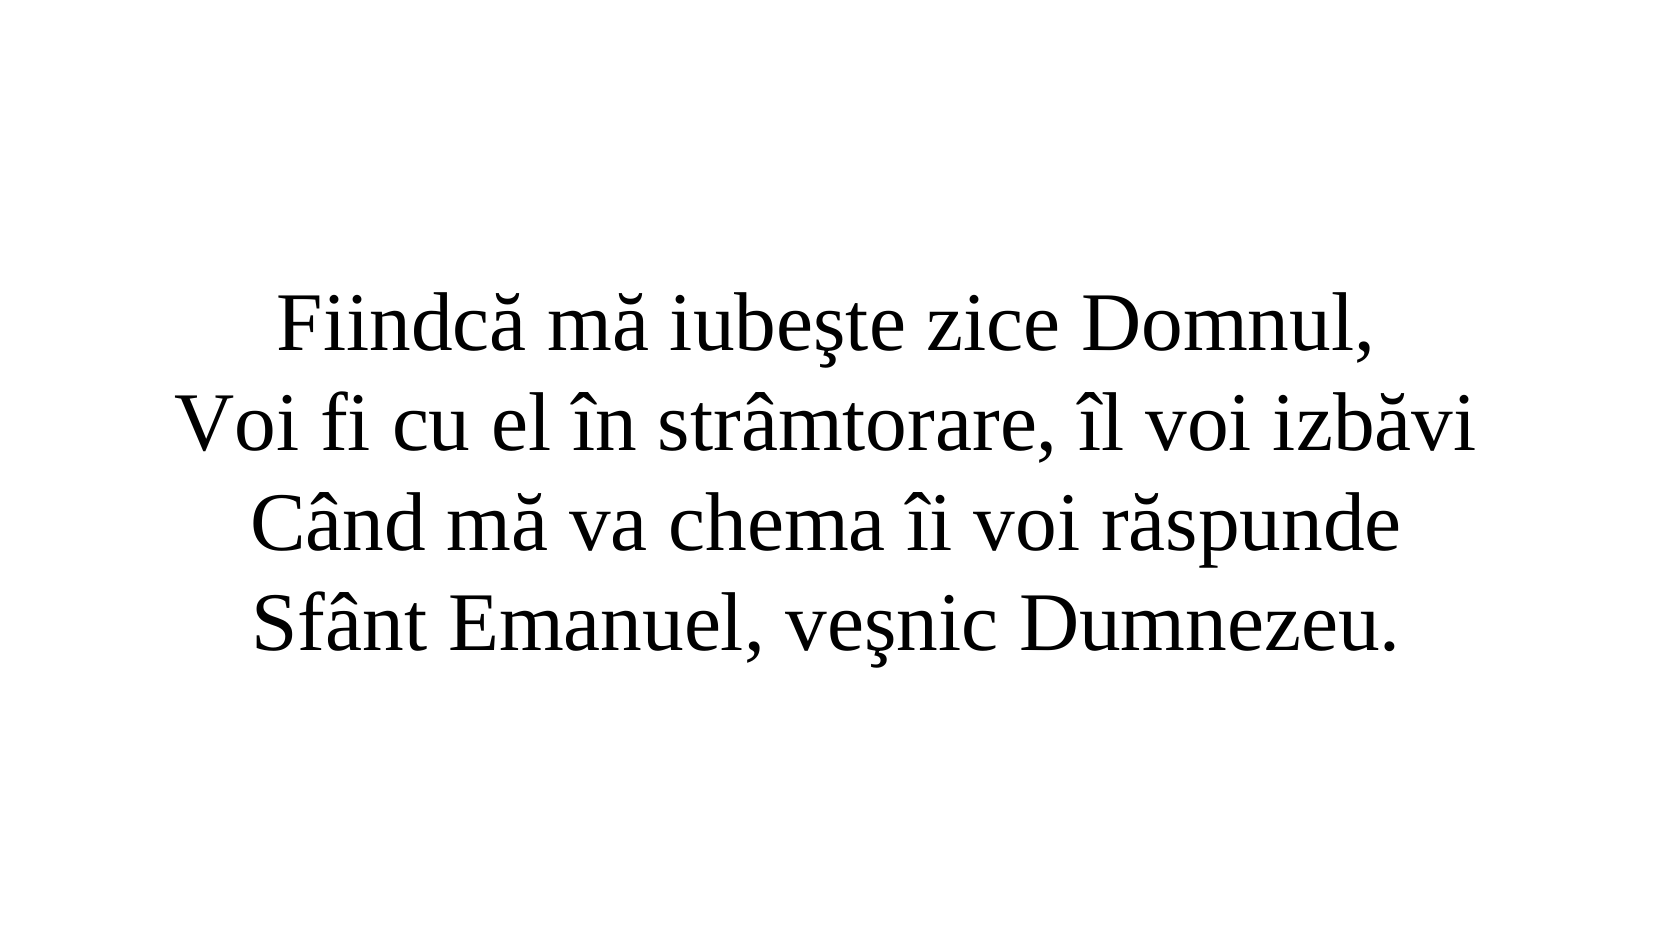

# Fiindcă mă iubeşte zice Domnul,
Voi fi cu el în strâmtorare, îl voi izbăvi
Când mă va chema îi voi răspunde
Sfânt Emanuel, veşnic Dumnezeu.